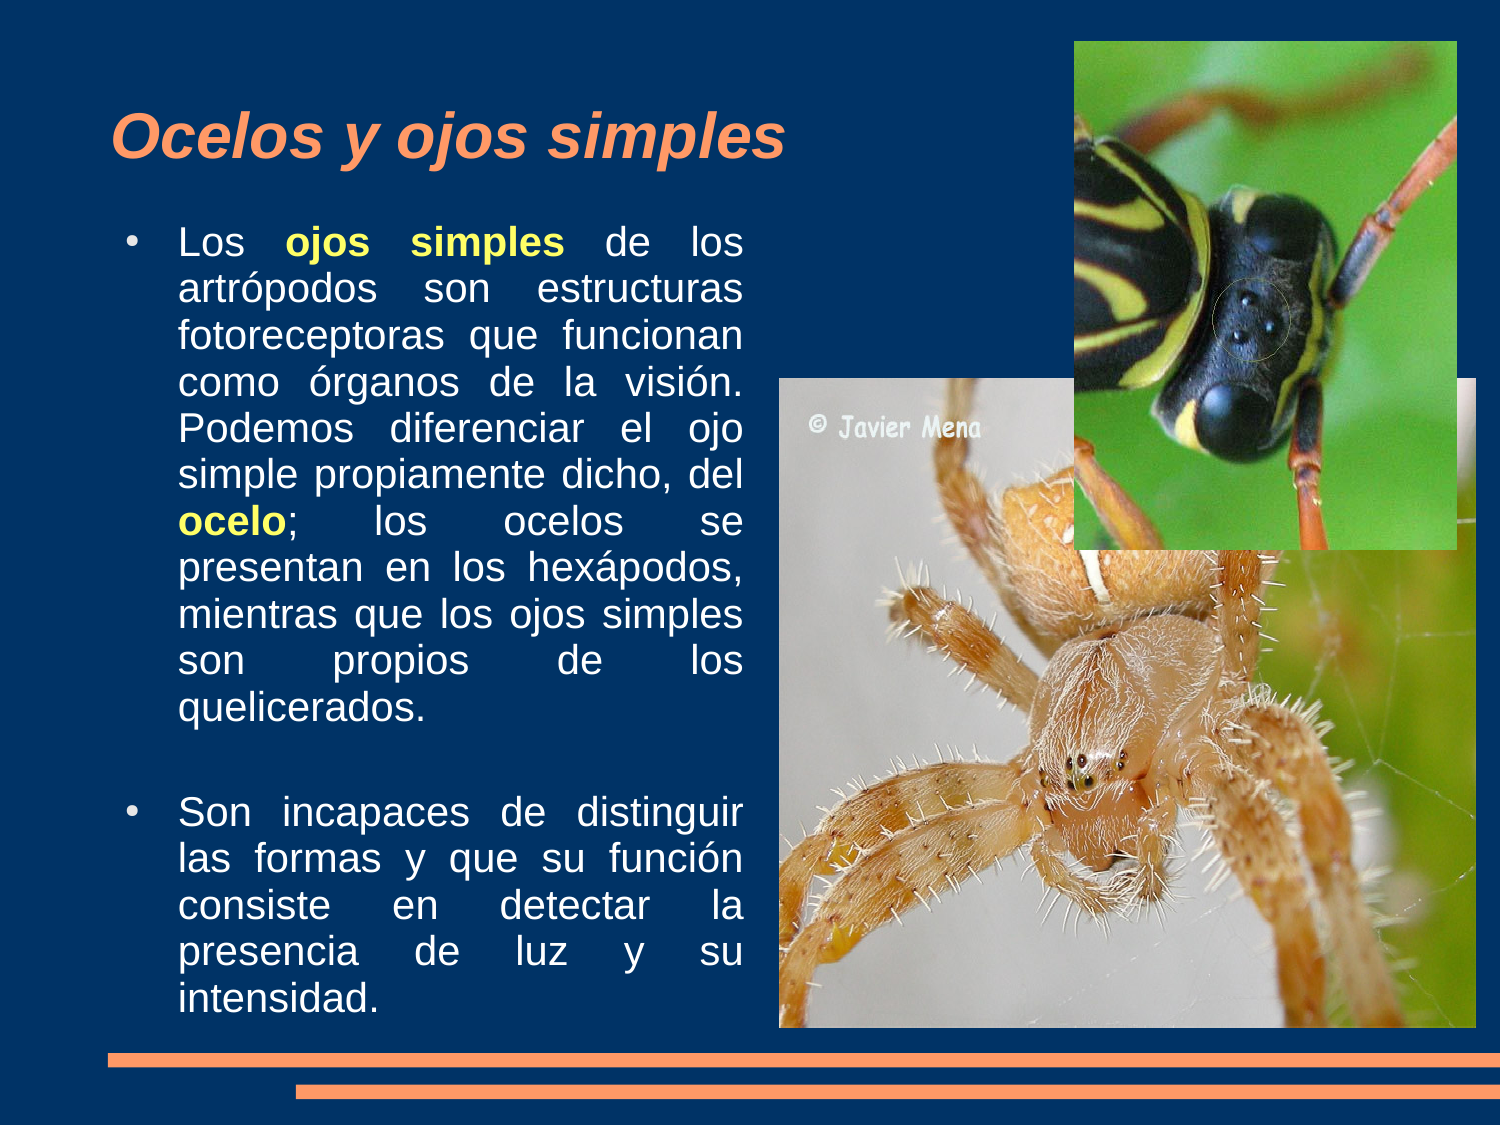

# Ocelos y ojos simples
Los ojos simples de los artrópodos son estructuras fotoreceptoras que funcionan como órganos de la visión. Podemos diferenciar el ojo simple propiamente dicho, del ocelo; los ocelos se presentan en los hexápodos, mientras que los ojos simples son propios de los quelicerados.
Son incapaces de distinguir las formas y que su función consiste en detectar la presencia de luz y su intensidad.